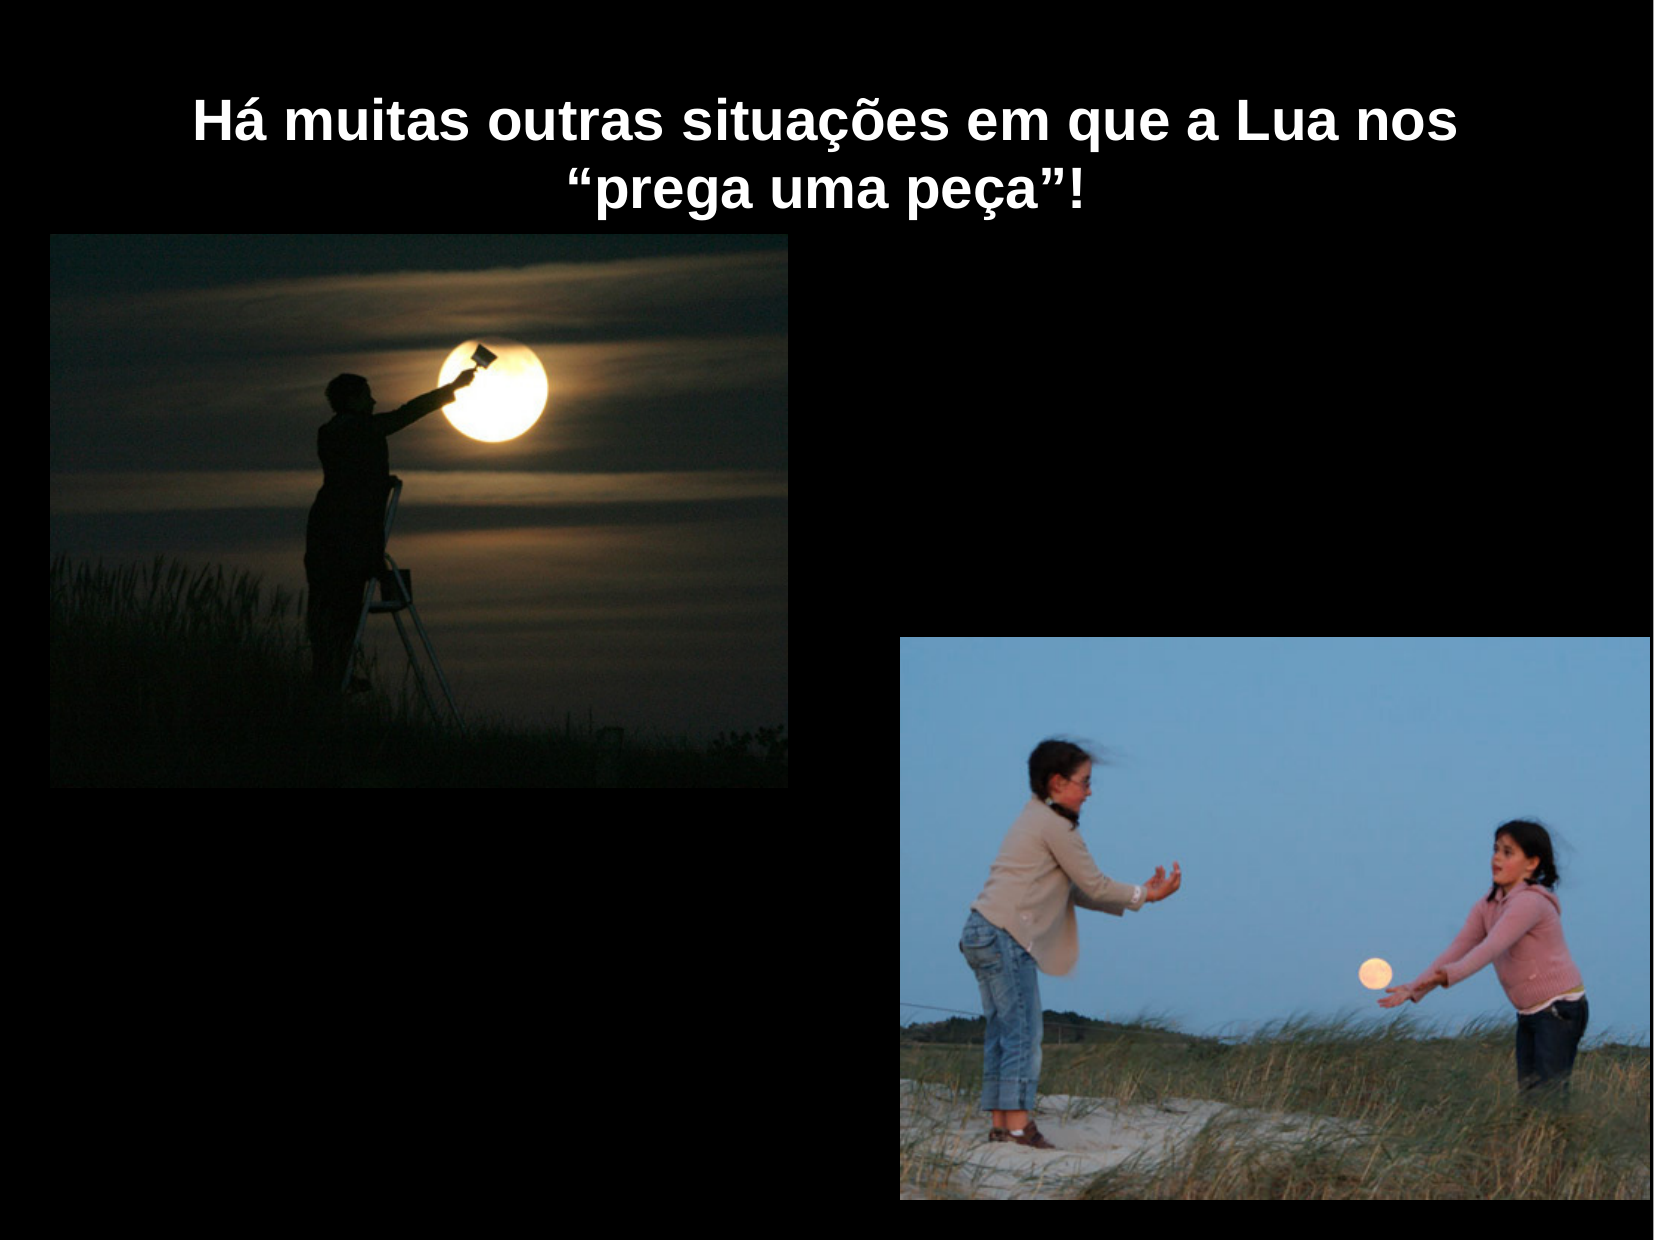

# Há muitas outras situações em que a Lua nos “prega uma peça”!